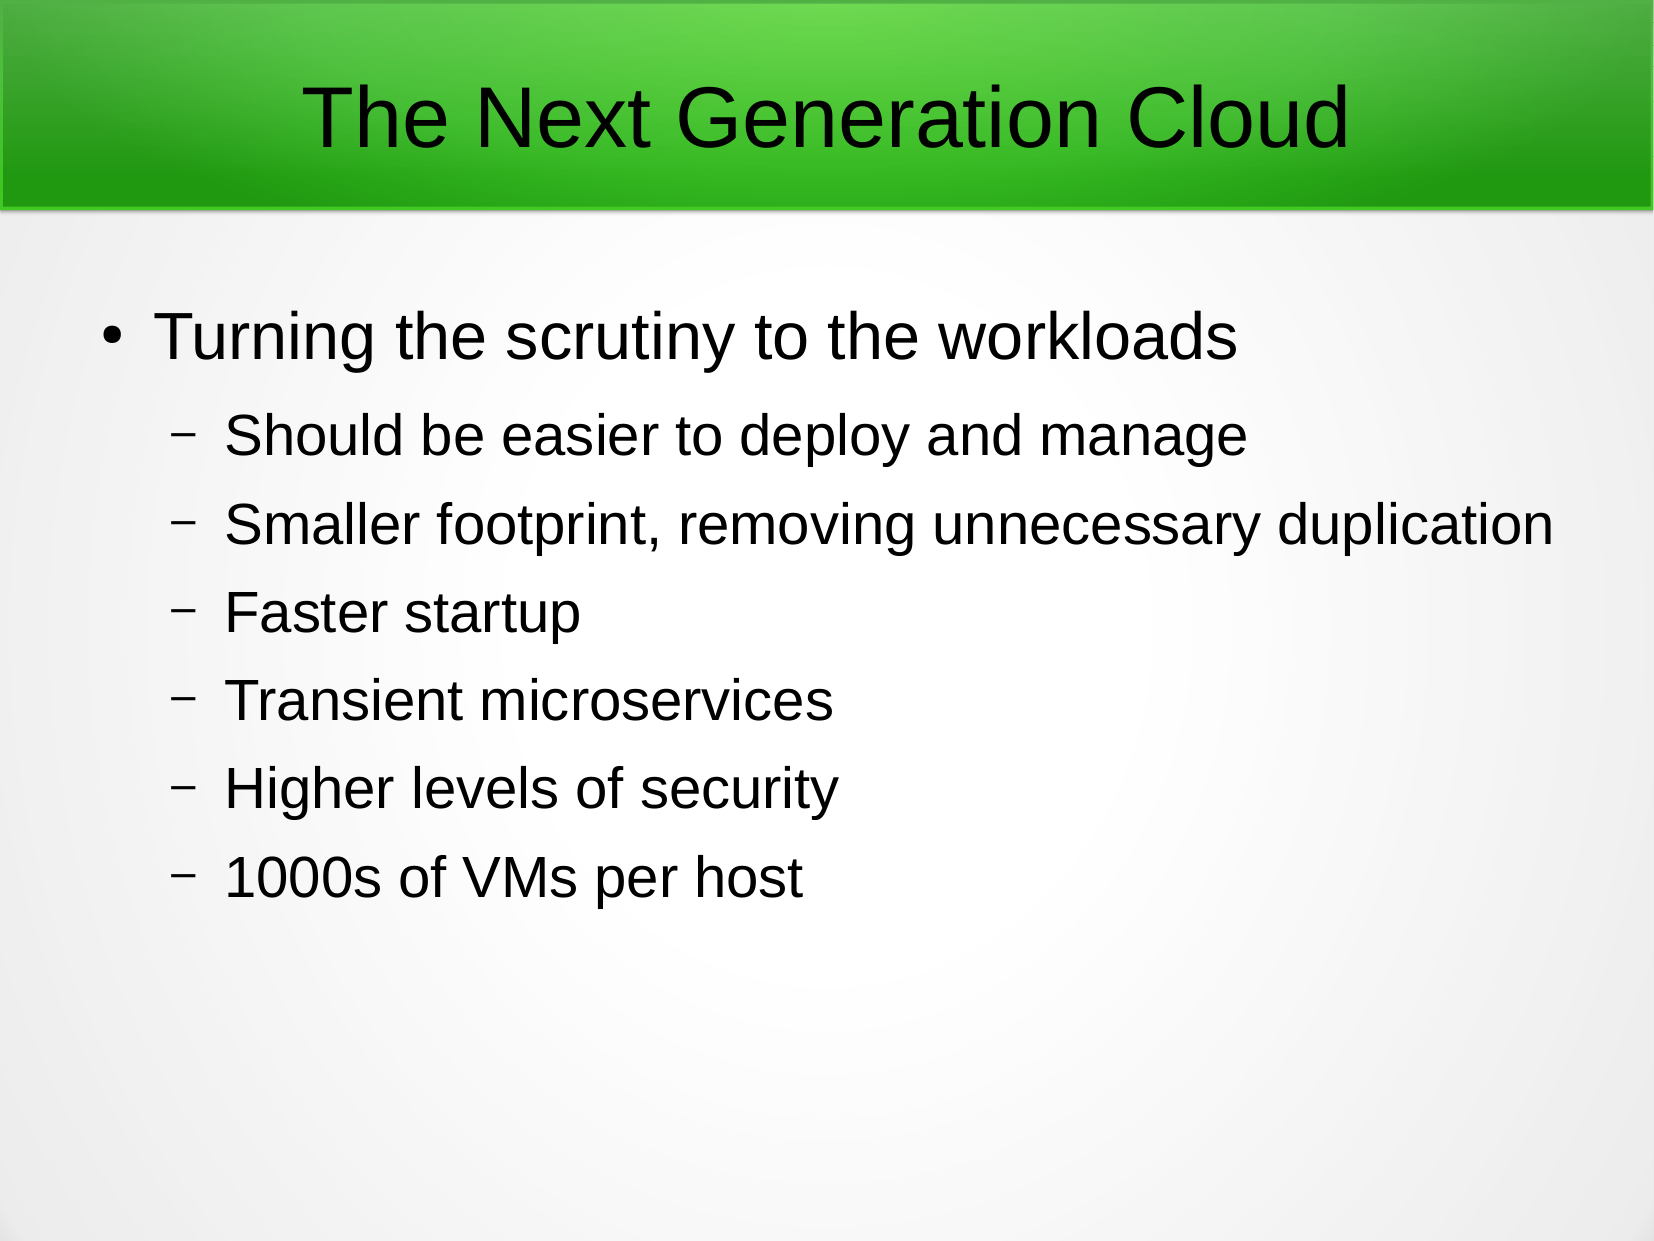

# The Next Generation Cloud
Turning the scrutiny to the workloads
Should be easier to deploy and manage
Smaller footprint, removing unnecessary duplication
Faster startup
Transient microservices
Higher levels of security
1000s of VMs per host